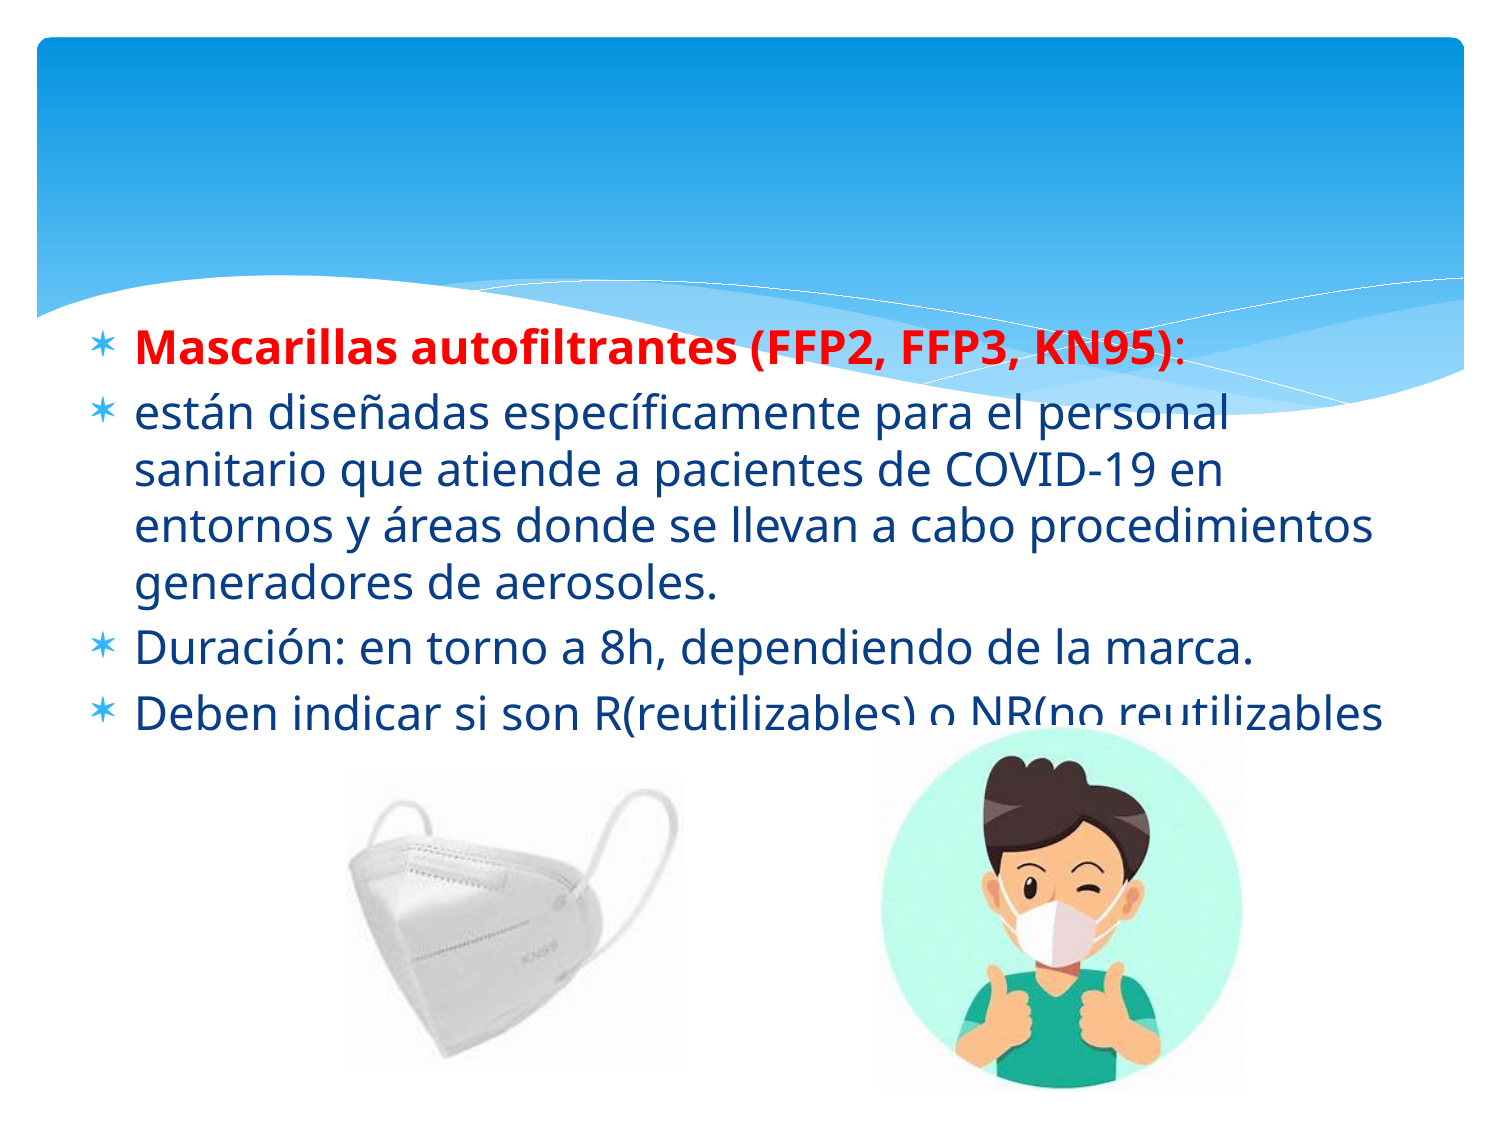

# Mascarillas autofiltrantes (FFP2, FFP3, KN95):
están diseñadas específicamente para el personal sanitario que atiende a pacientes de COVID-19 en entornos y áreas donde se llevan a cabo procedimientos generadores de aerosoles.
Duración: en torno a 8h, dependiendo de la marca.
Deben indicar si son R(reutilizables) o NR(no reutilizables